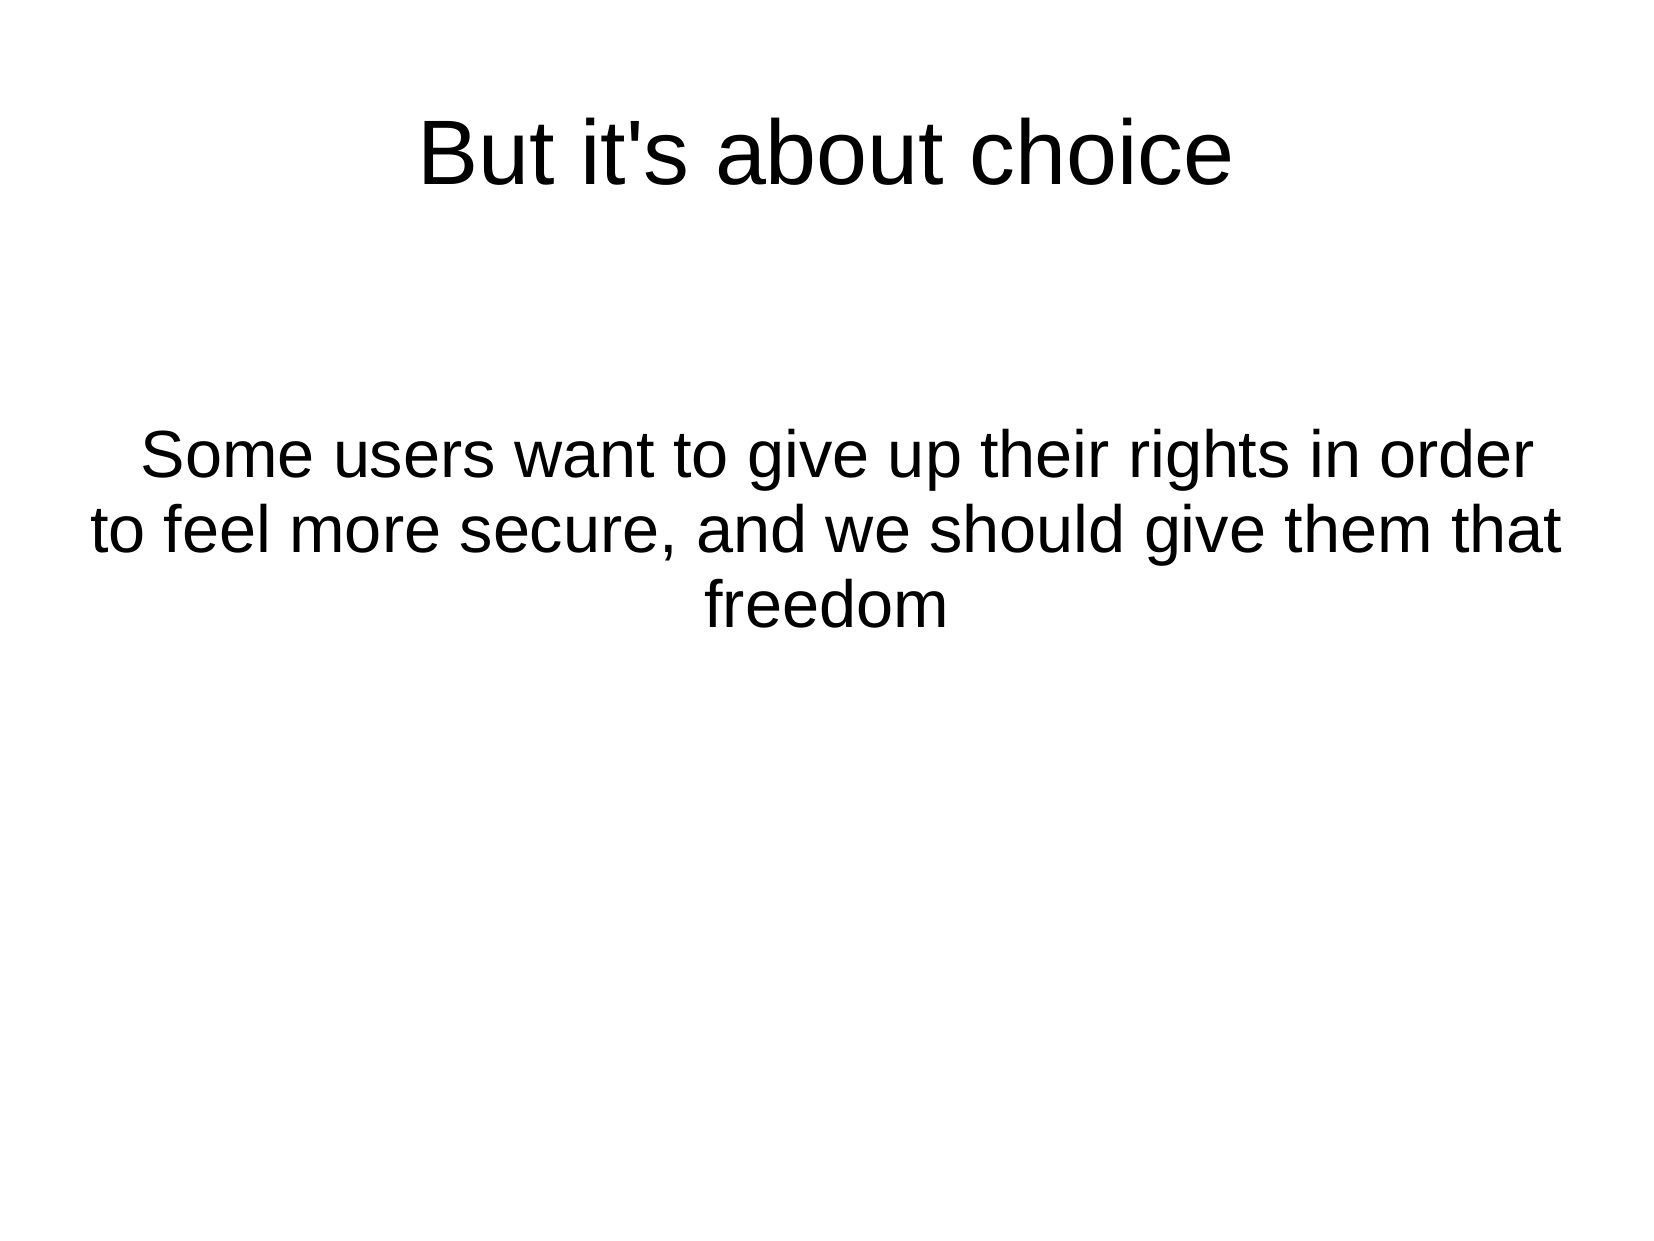

# But it's about choice
Some users want to give up their rights in order to feel more secure, and we should give them that freedom